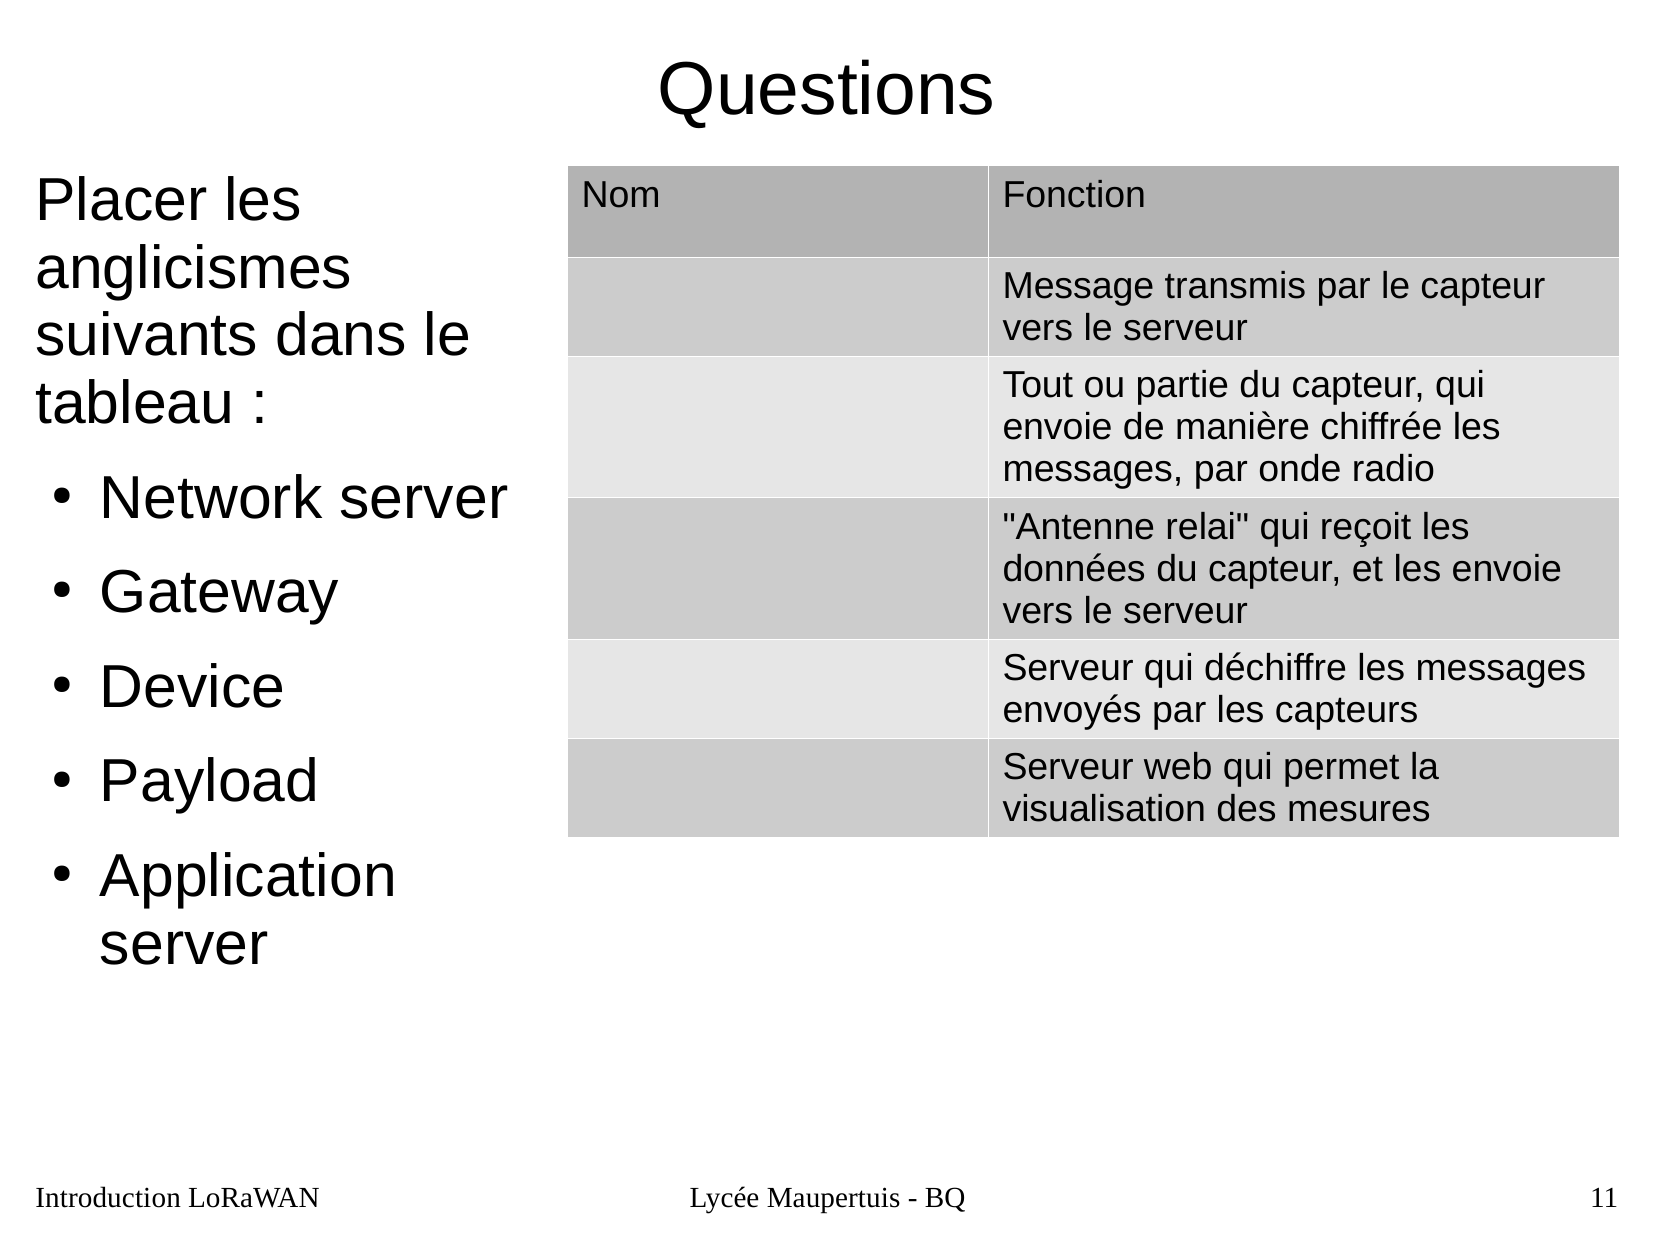

# Questions
Placer les anglicismes suivants dans le tableau :
Network server
Gateway
Device
Payload
Application server
| Nom | Fonction |
| --- | --- |
| | Message transmis par le capteur vers le serveur |
| | Tout ou partie du capteur, qui envoie de manière chiffrée les messages, par onde radio |
| | "Antenne relai" qui reçoit les données du capteur, et les envoie vers le serveur |
| | Serveur qui déchiffre les messages envoyés par les capteurs |
| | Serveur web qui permet la visualisation des mesures |
Introduction LoRaWAN
Lycée Maupertuis - BQ
11